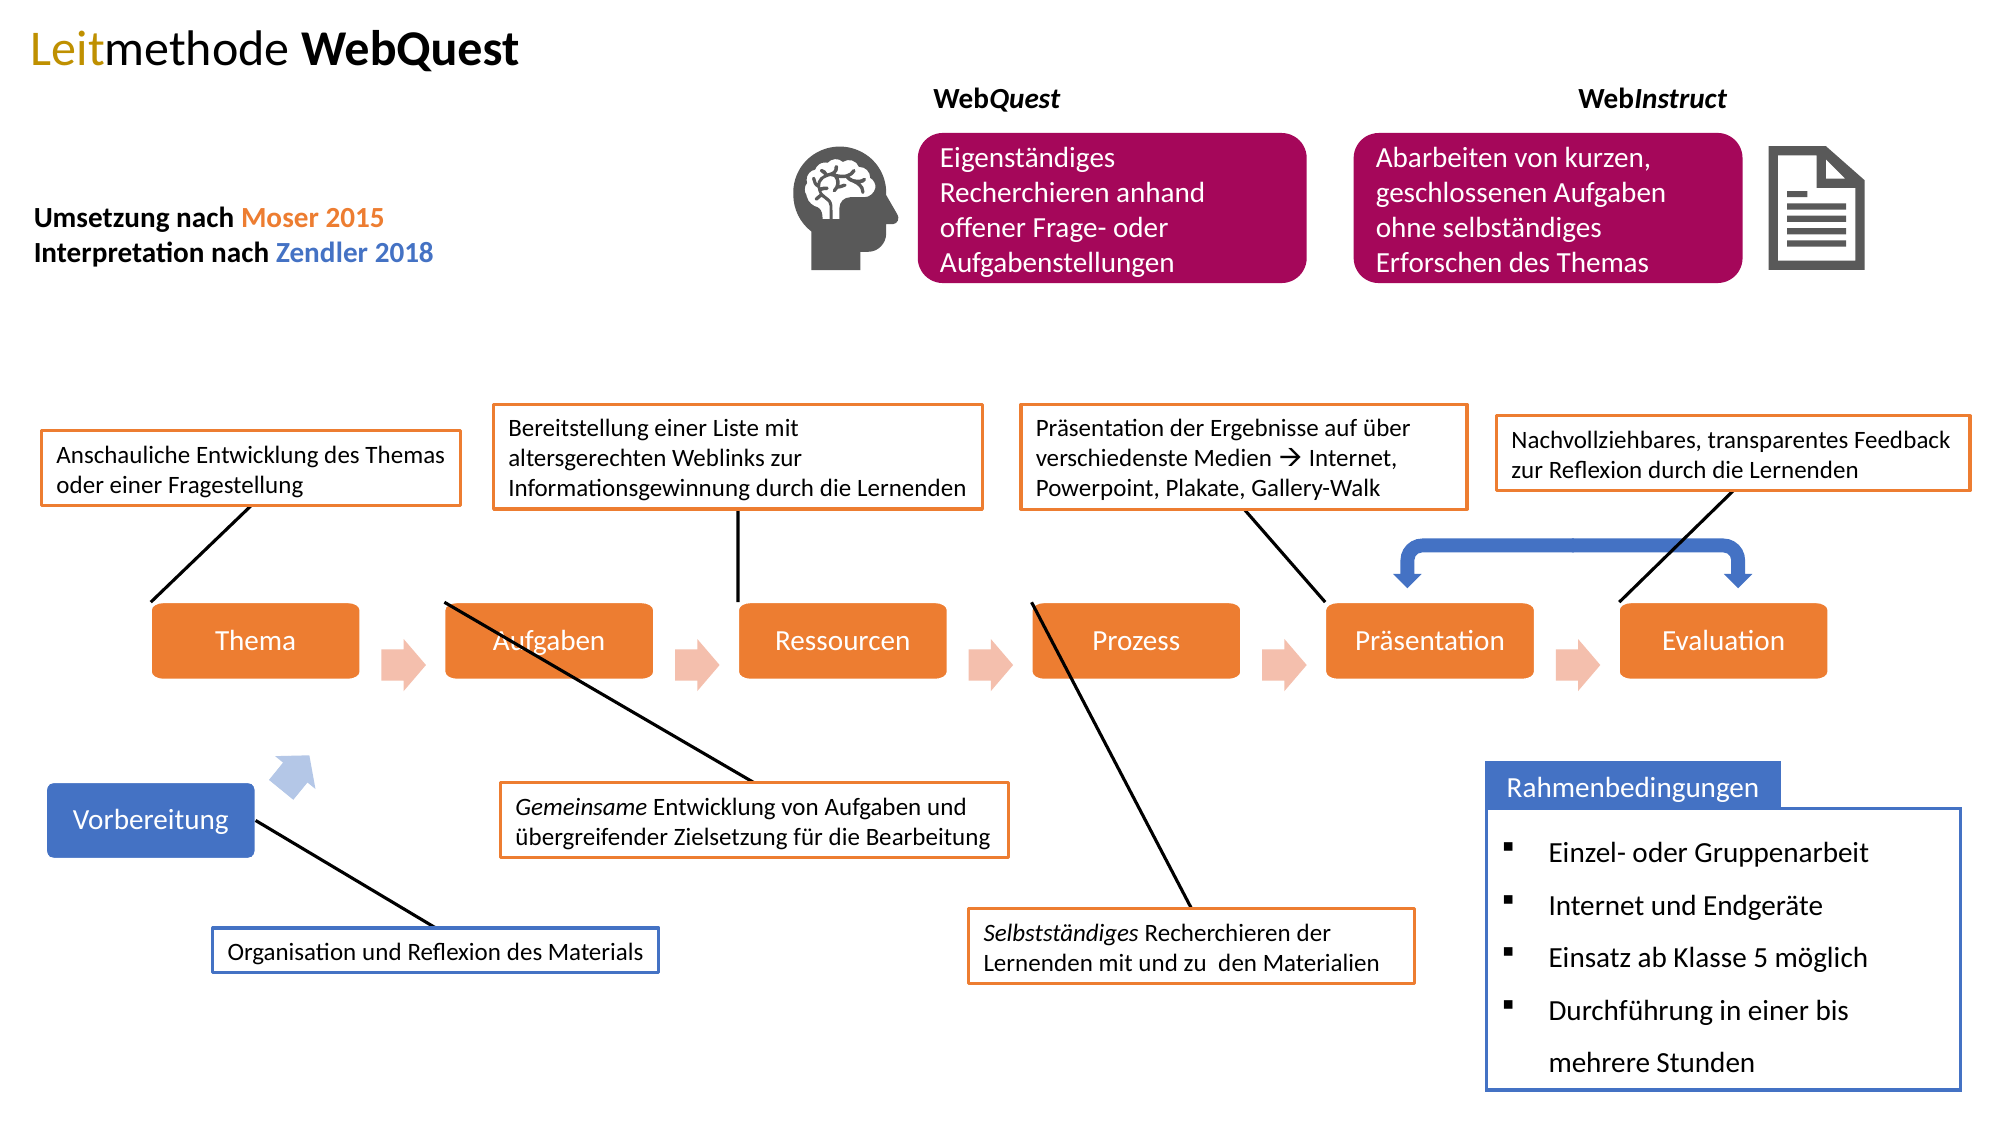

# Leitmethode WebQuest
WebQuest
WebInstruct
Eigenständiges Recherchieren anhand offener Frage- oder Aufgabenstellungen
Abarbeiten von kurzen, geschlossenen Aufgaben ohne selbständiges Erforschen des Themas
Umsetzung nach Moser 2015
Interpretation nach Zendler 2018
Bereitstellung einer Liste mit
altersgerechten Weblinks zur
Informationsgewinnung durch die Lernenden
Präsentation der Ergebnisse auf über verschiedenste Medien  Internet, Powerpoint, Plakate, Gallery-Walk
Nachvollziehbares, transparentes Feedback zur Reflexion durch die Lernenden
Anschauliche Entwicklung des Themas
oder einer Fragestellung
Thema
Aufgaben
Ressourcen
Prozess
Präsentation
Evaluation
Rahmenbedingungen
Vorbereitung
Gemeinsame Entwicklung von Aufgaben und
übergreifender Zielsetzung für die Bearbeitung
Einzel- oder Gruppenarbeit
Internet und Endgeräte
Einsatz ab Klasse 5 möglich
Durchführung in einer bis mehrere Stunden
Selbstständiges Recherchieren der Lernenden mit und zu den Materialien
Organisation und Reflexion des Materials